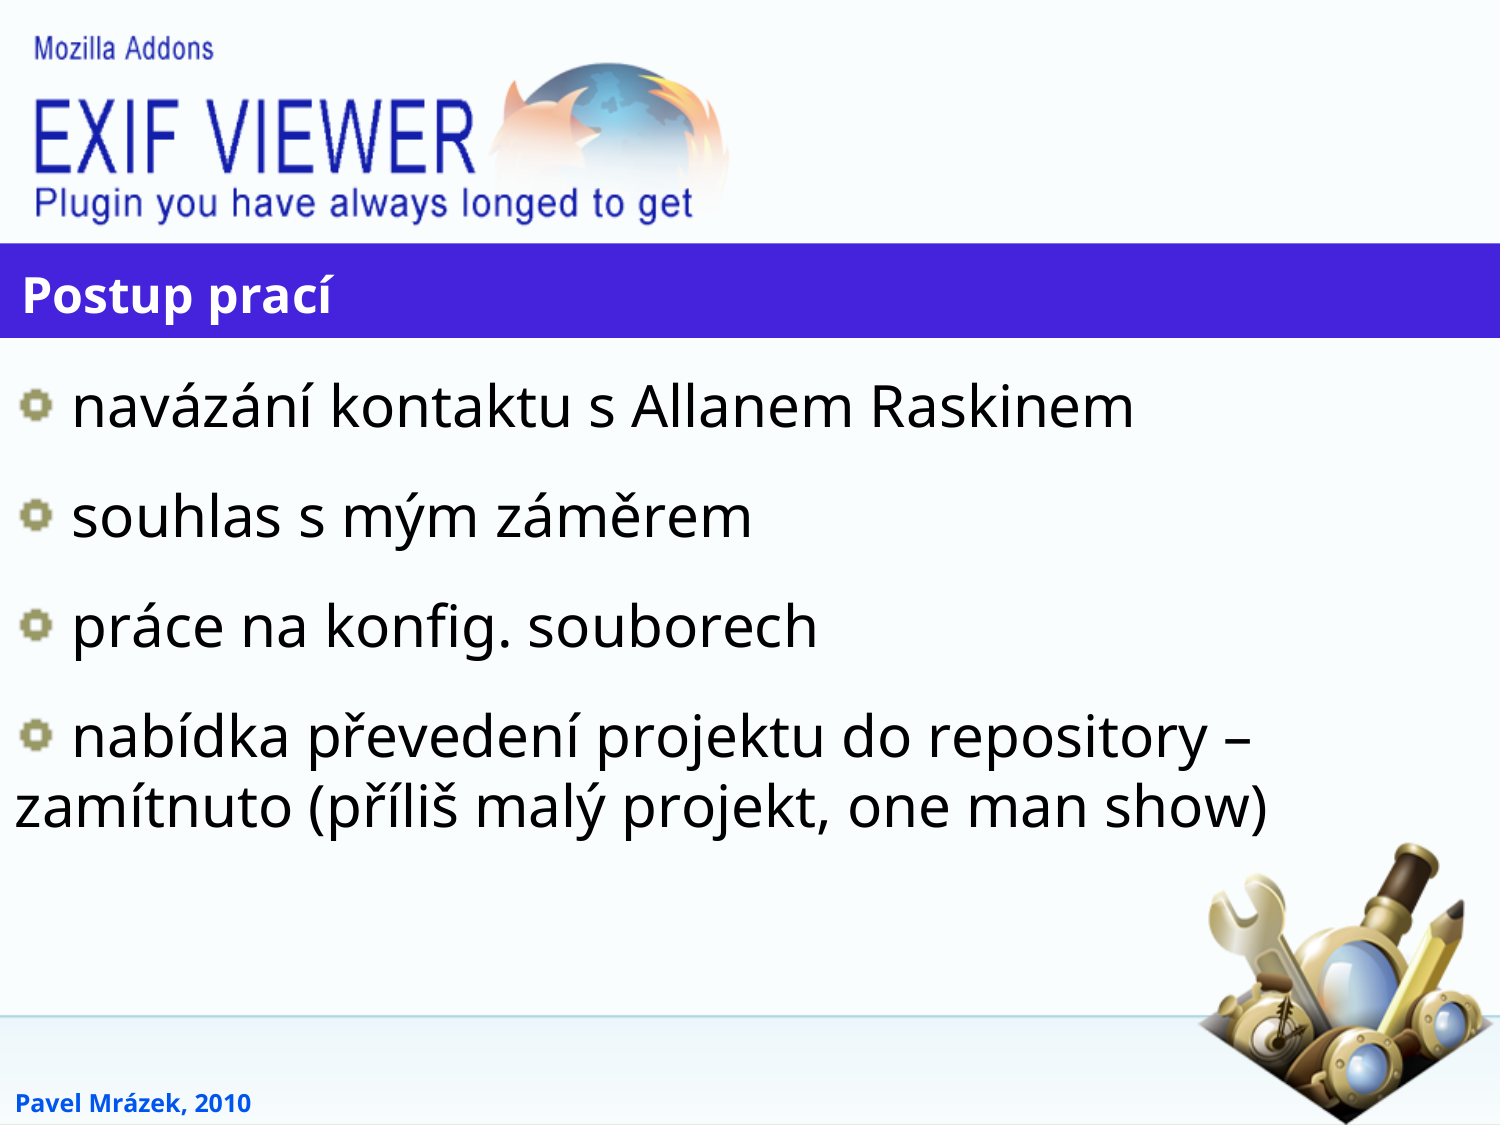

Postup prací
 navázání kontaktu s Allanem Raskinem
 souhlas s mým záměrem
 práce na konfig. souborech
 nabídka převedení projektu do repository – zamítnuto (příliš malý projekt, one man show)
Pavel Mrázek, 2010